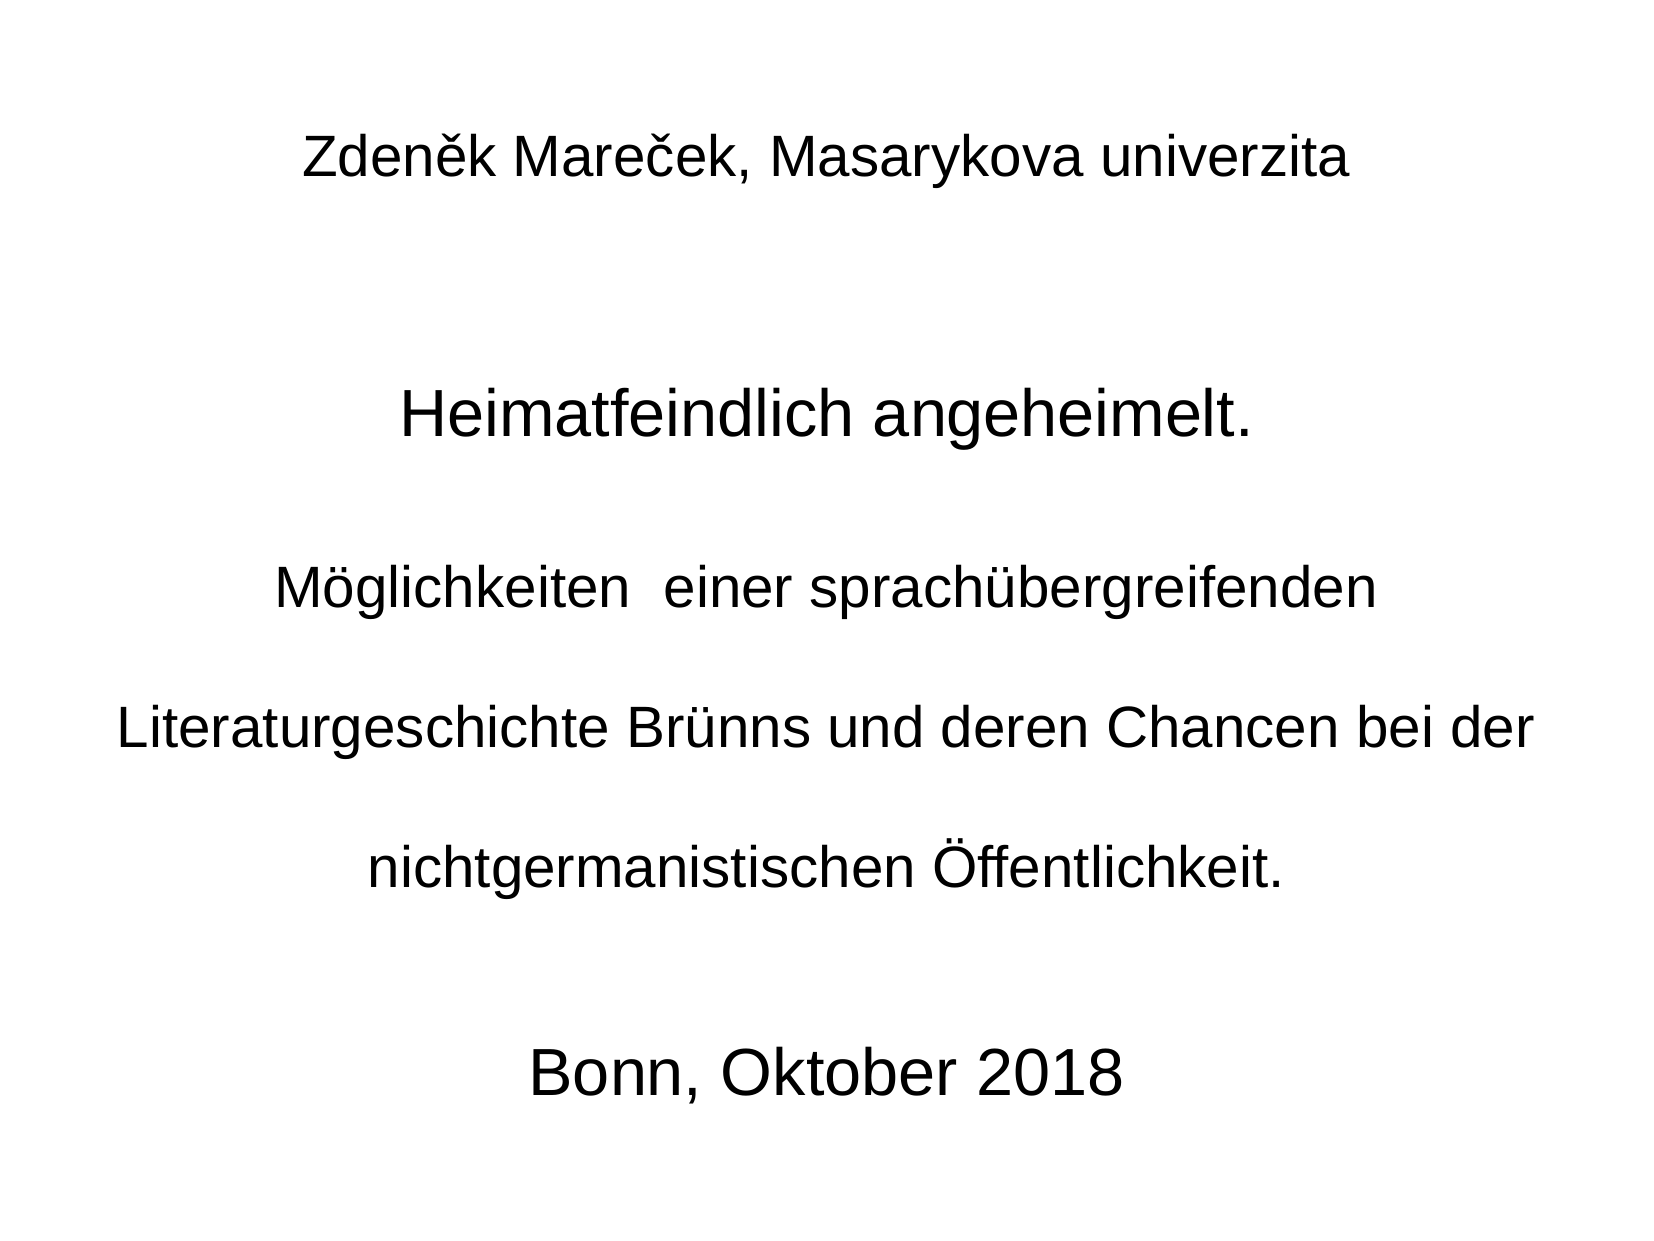

# Zdeněk Mareček, Masarykova univerzita
Heimatfeindlich angeheimelt.
Möglichkeiten einer sprachübergreifenden Literaturgeschichte Brünns und deren Chancen bei der nichtgermanistischen Öffentlichkeit.
Bonn, Oktober 2018